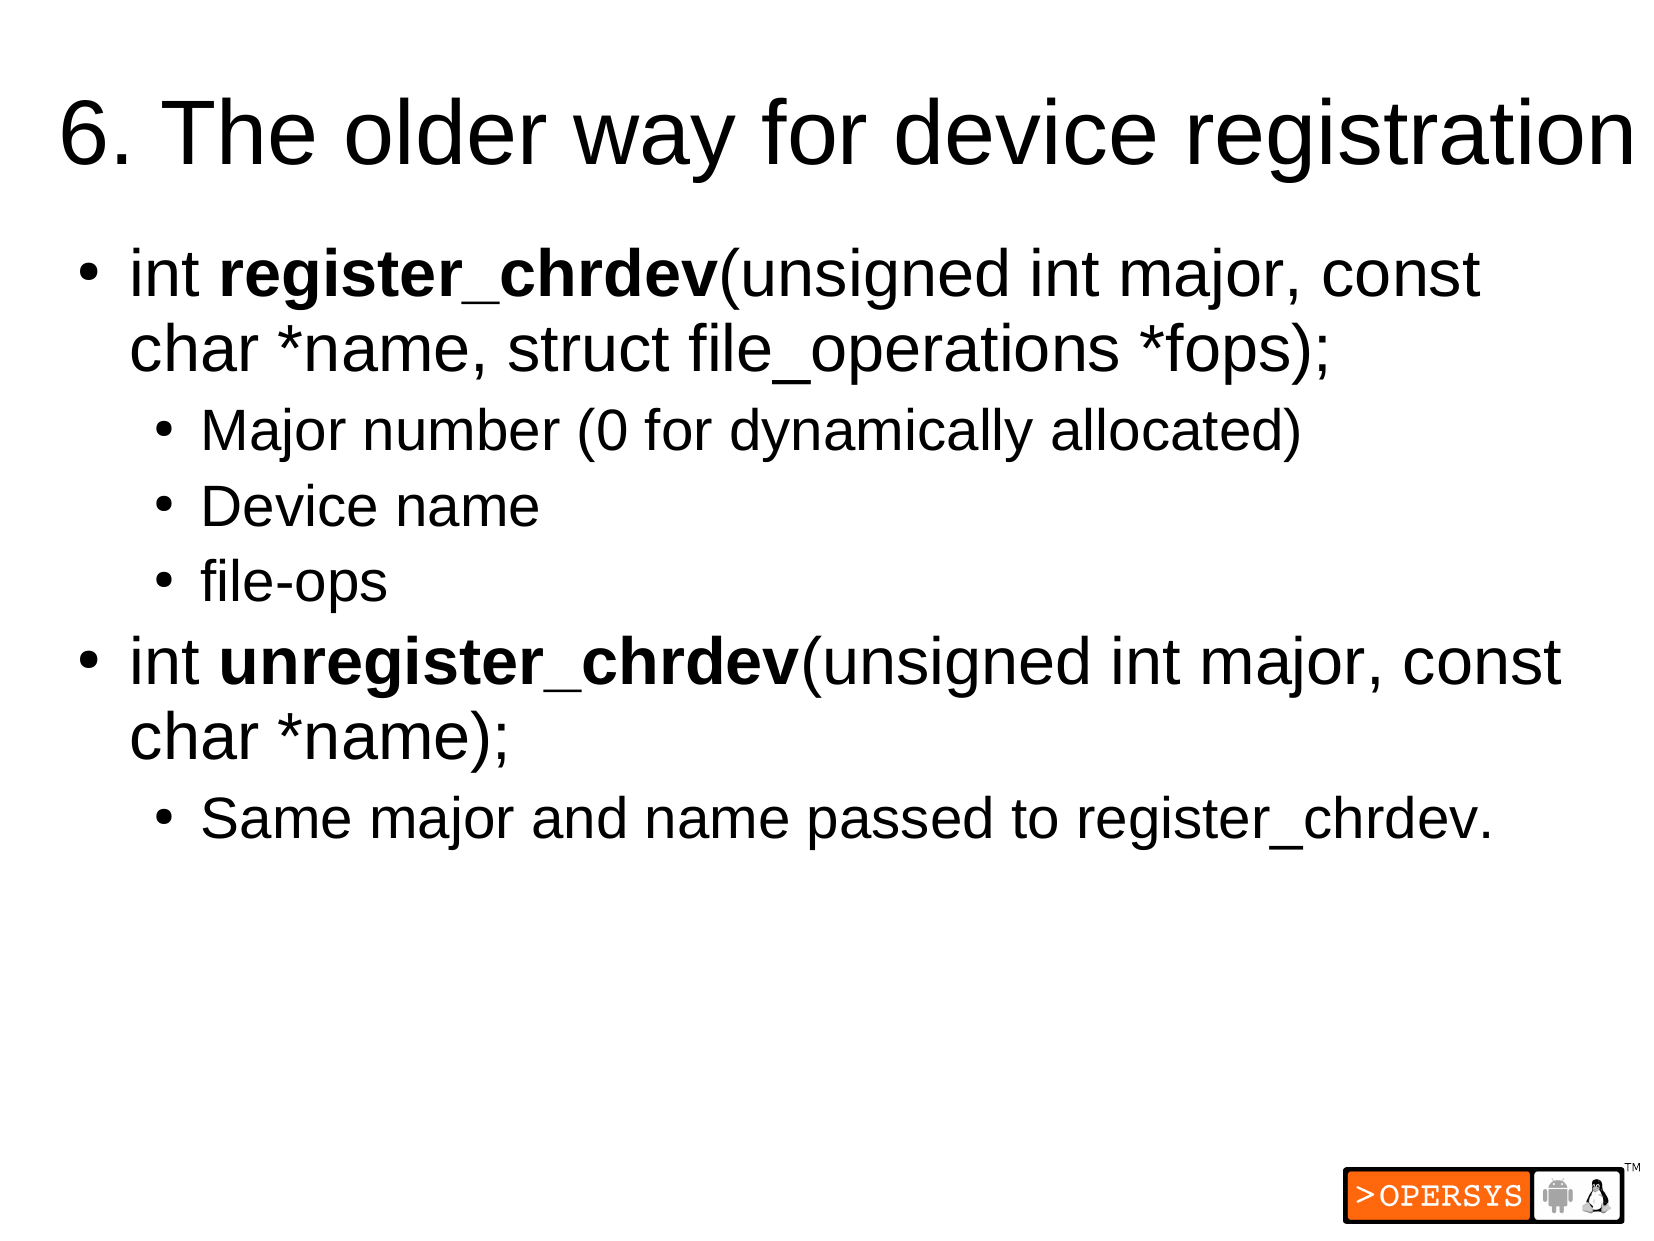

# 6. The older way for device registration
int register_chrdev(unsigned int major, const char *name, struct file_operations *fops);
Major number (0 for dynamically allocated)
Device name
file-ops
int unregister_chrdev(unsigned int major, const char *name);
Same major and name passed to register_chrdev.